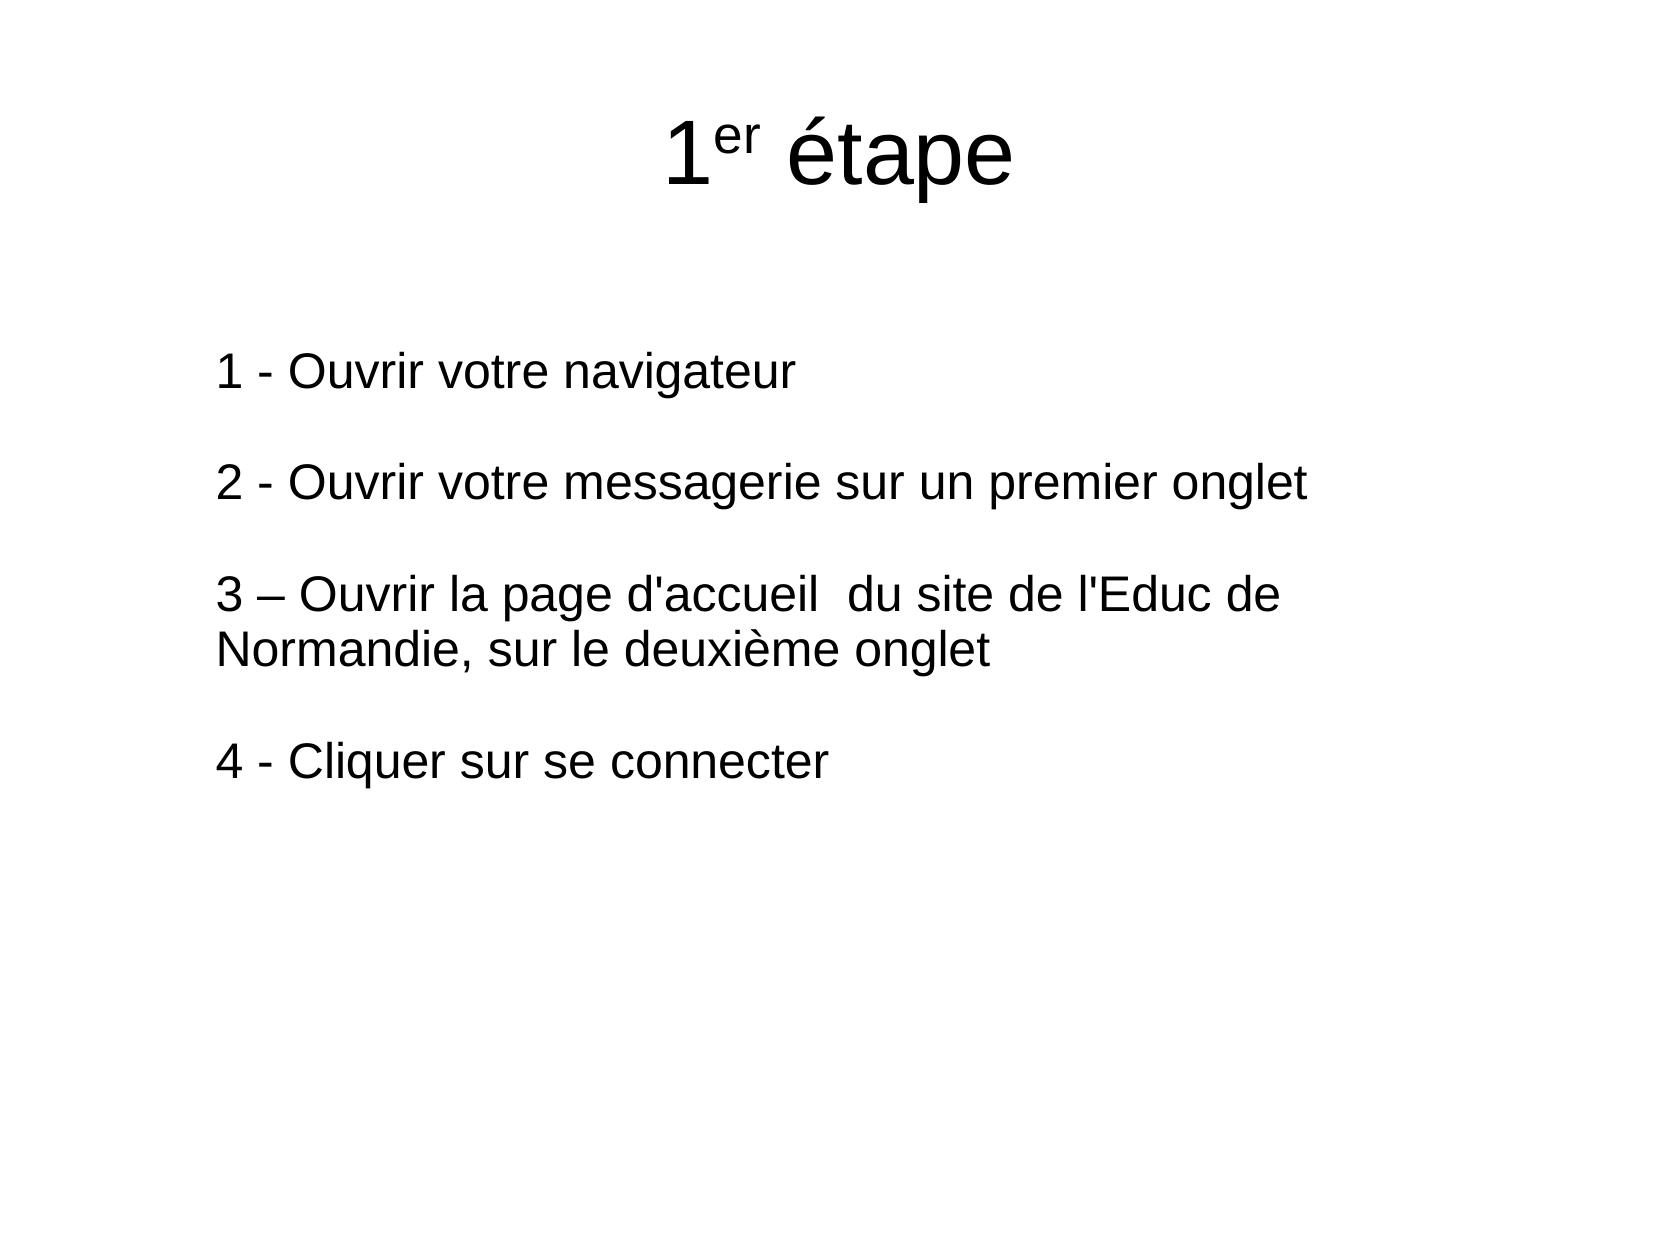

# 1er étape
1 - Ouvrir votre navigateur
2 - Ouvrir votre messagerie sur un premier onglet
3 – Ouvrir la page d'accueil du site de l'Educ de Normandie, sur le deuxième onglet
4 - Cliquer sur se connecter